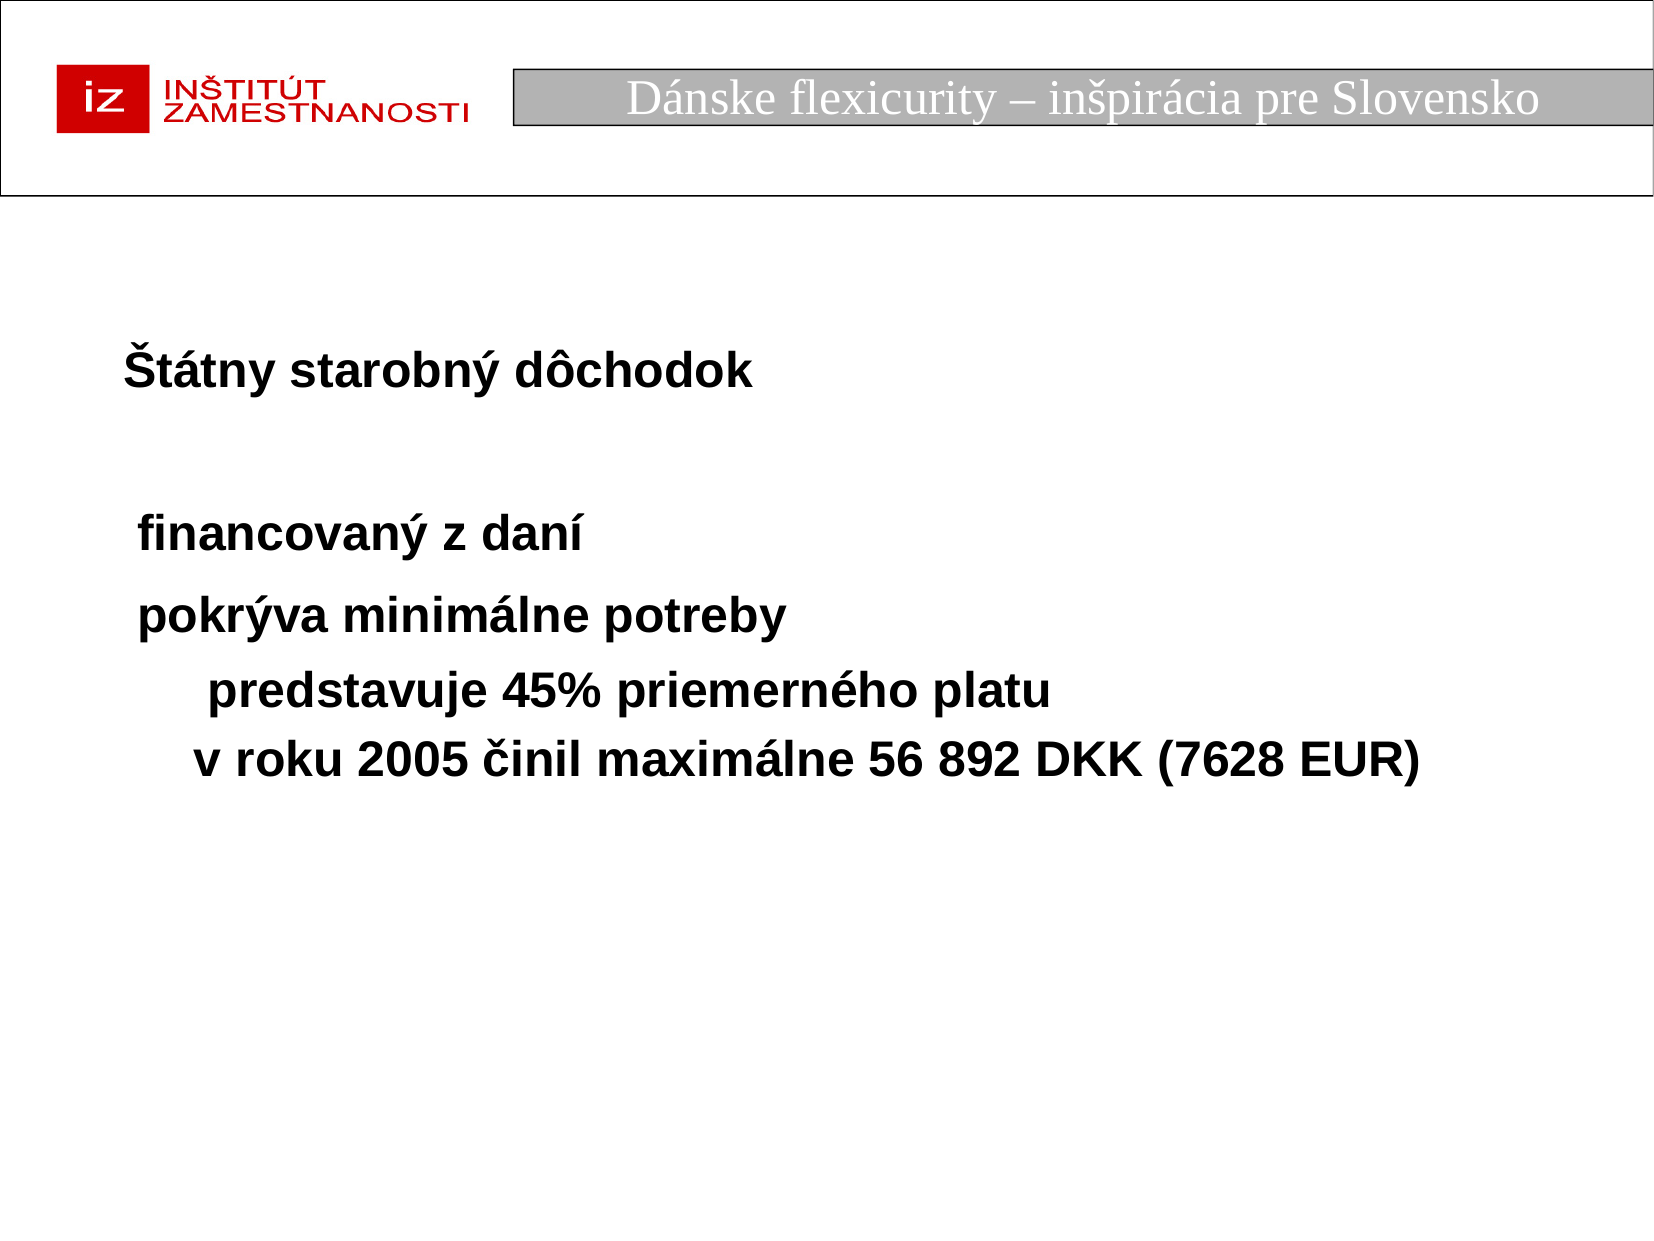

Dánske flexicurity – inšpirácia pre Slovensko
# Štátny starobný dôchodok
 financovaný z daní
 pokrýva minimálne potreby
 predstavuje 45% priemerného platu
v roku 2005 činil maximálne 56 892 DKK (7628 EUR)